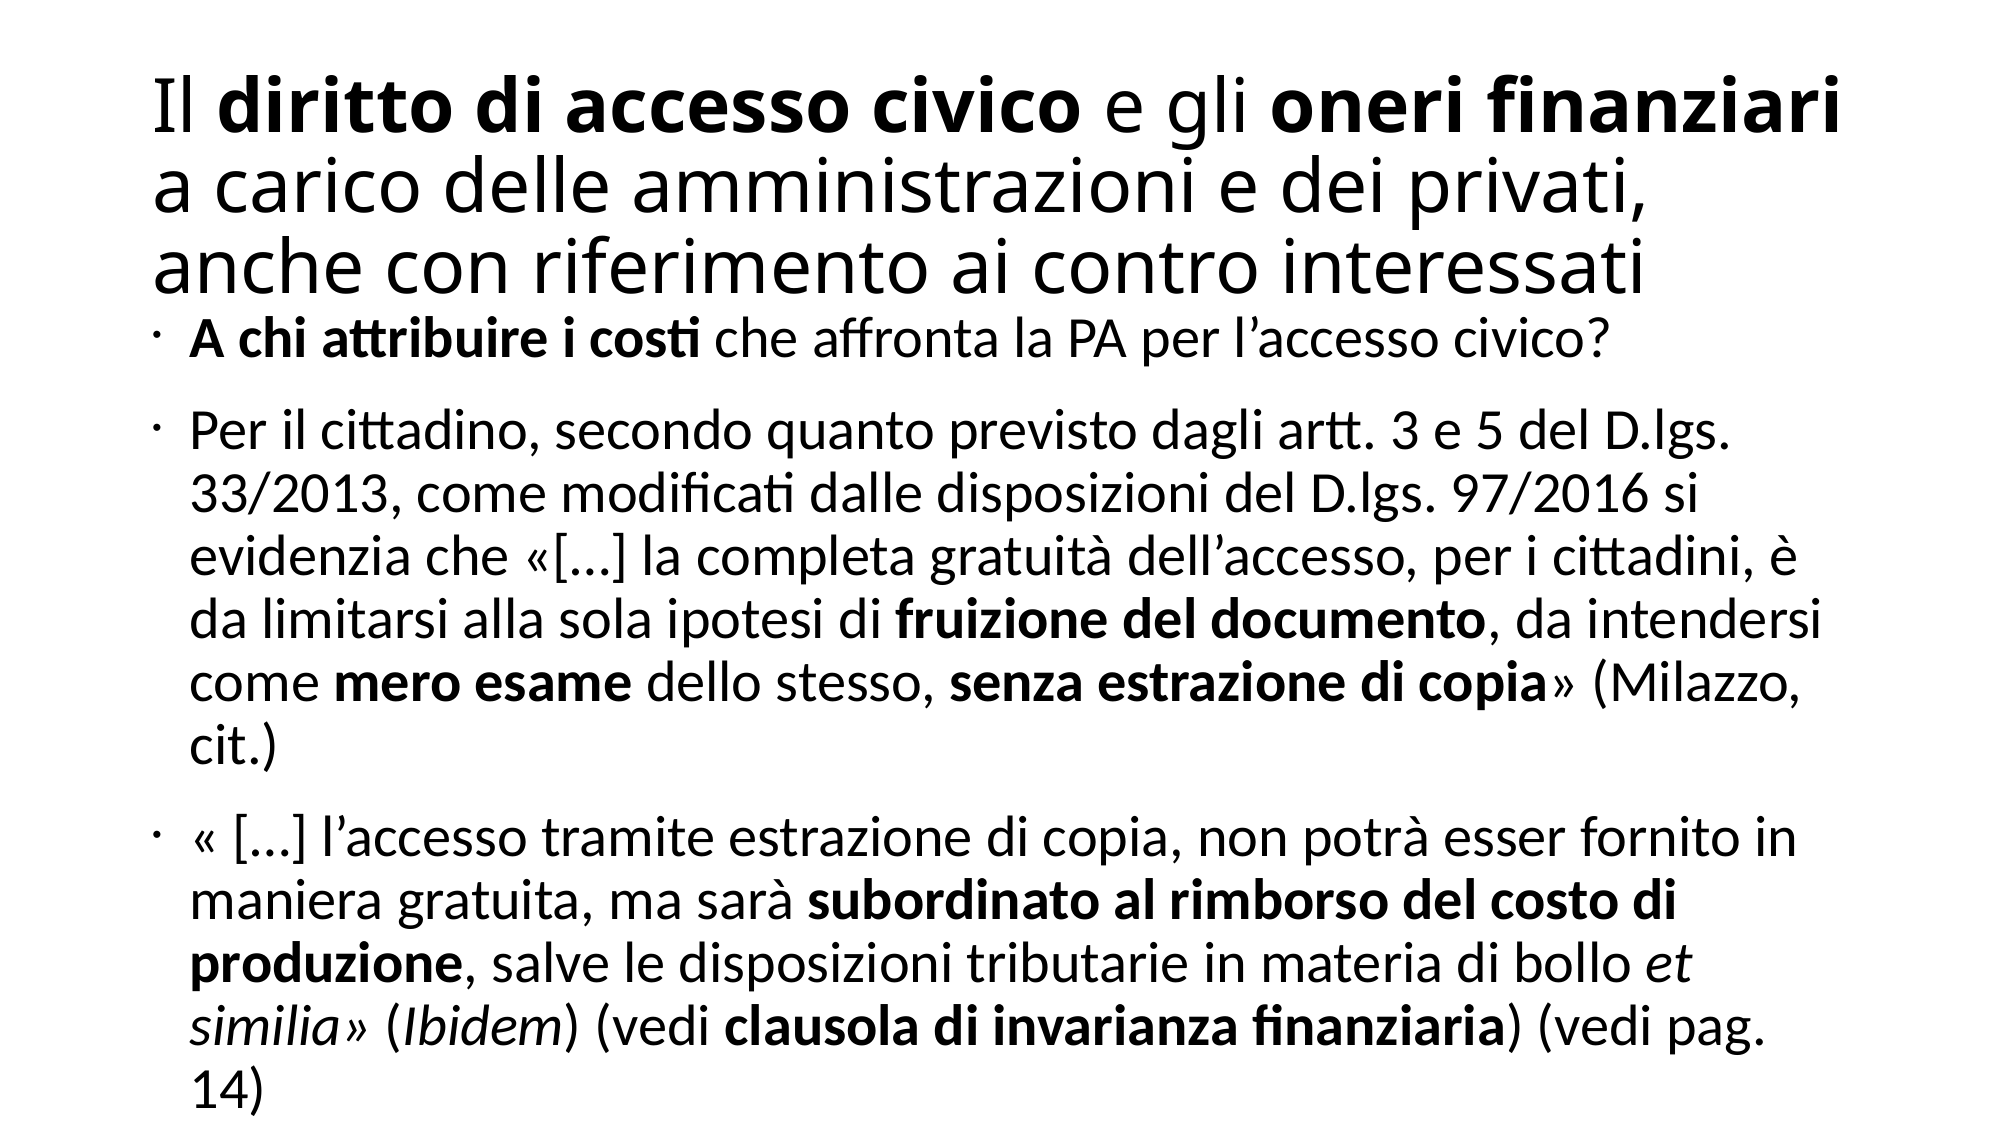

# Il diritto di accesso civico e gli oneri finanziari a carico delle amministrazioni e dei privati, anche con riferimento ai contro interessati
A chi attribuire i costi che affronta la PA per l’accesso civico?
Per il cittadino, secondo quanto previsto dagli artt. 3 e 5 del D.lgs. 33/2013, come modificati dalle disposizioni del D.lgs. 97/2016 si evidenzia che «[…] la completa gratuità dell’accesso, per i cittadini, è da limitarsi alla sola ipotesi di fruizione del documento, da intendersi come mero esame dello stesso, senza estrazione di copia» (Milazzo, cit.)
« […] l’accesso tramite estrazione di copia, non potrà esser fornito in maniera gratuita, ma sarà subordinato al rimborso del costo di produzione, salve le disposizioni tributarie in materia di bollo et similia» (Ibidem) (vedi clausola di invarianza finanziaria) (vedi pag. 14)